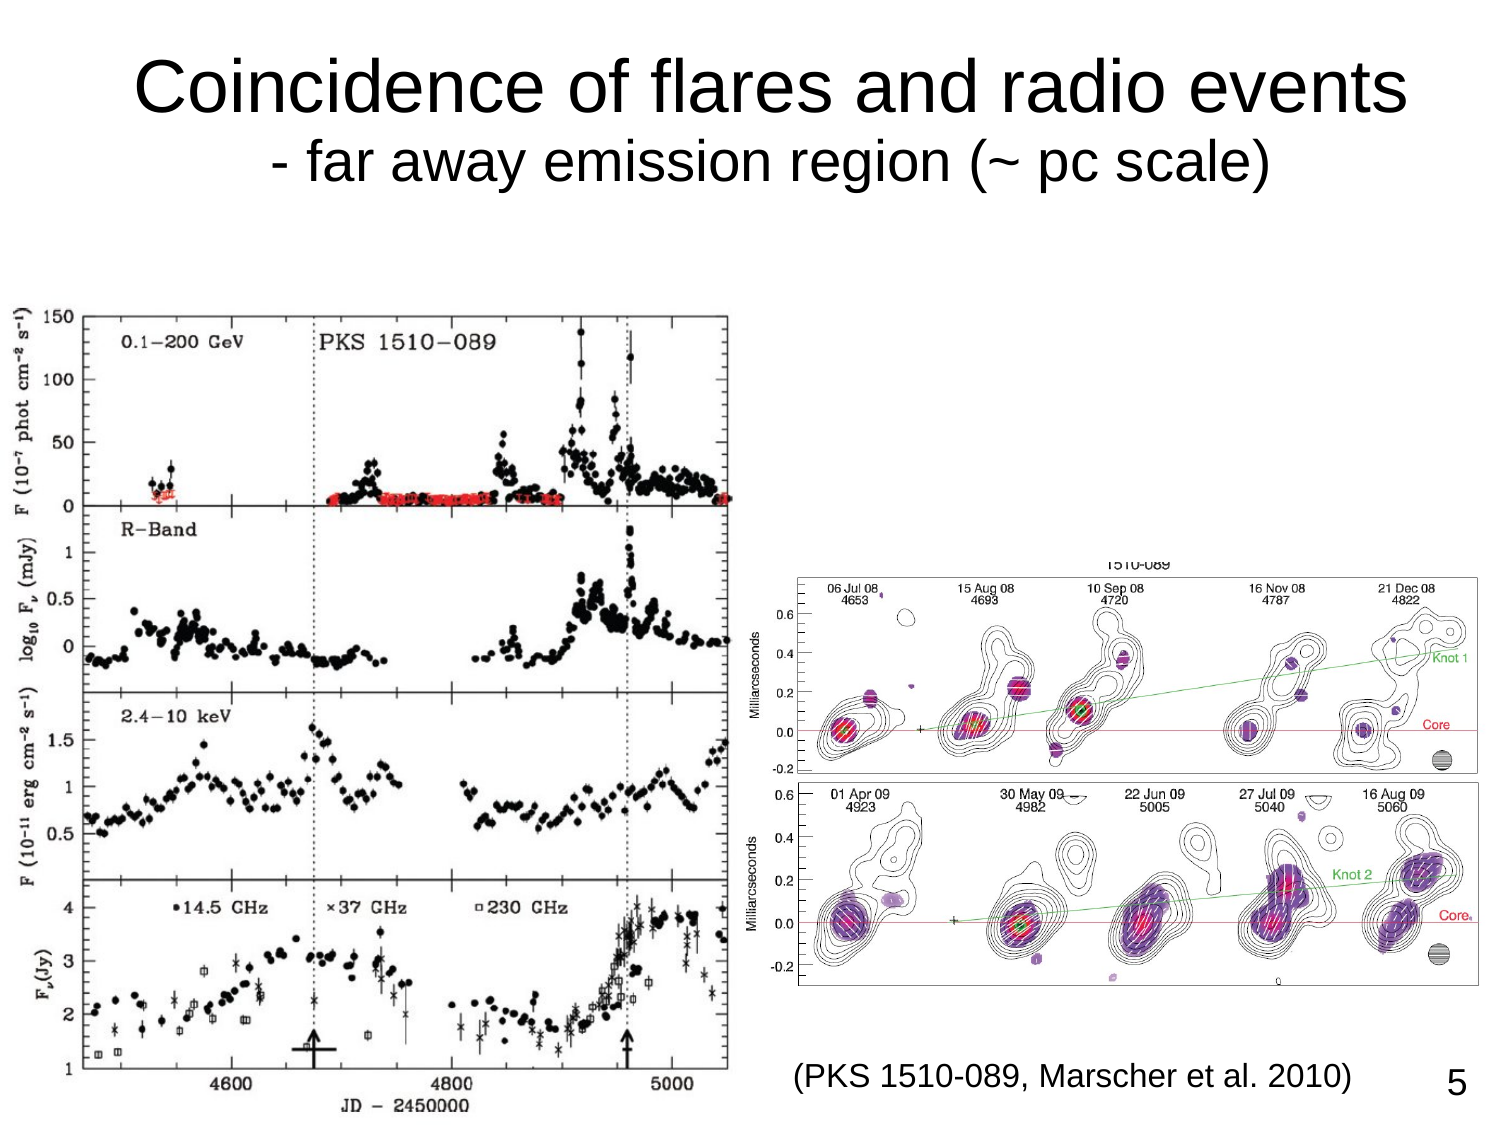

Coincidence of flares and radio events
- far away emission region (~ pc scale)
(PKS 1510-089, Marscher et al. 2010)